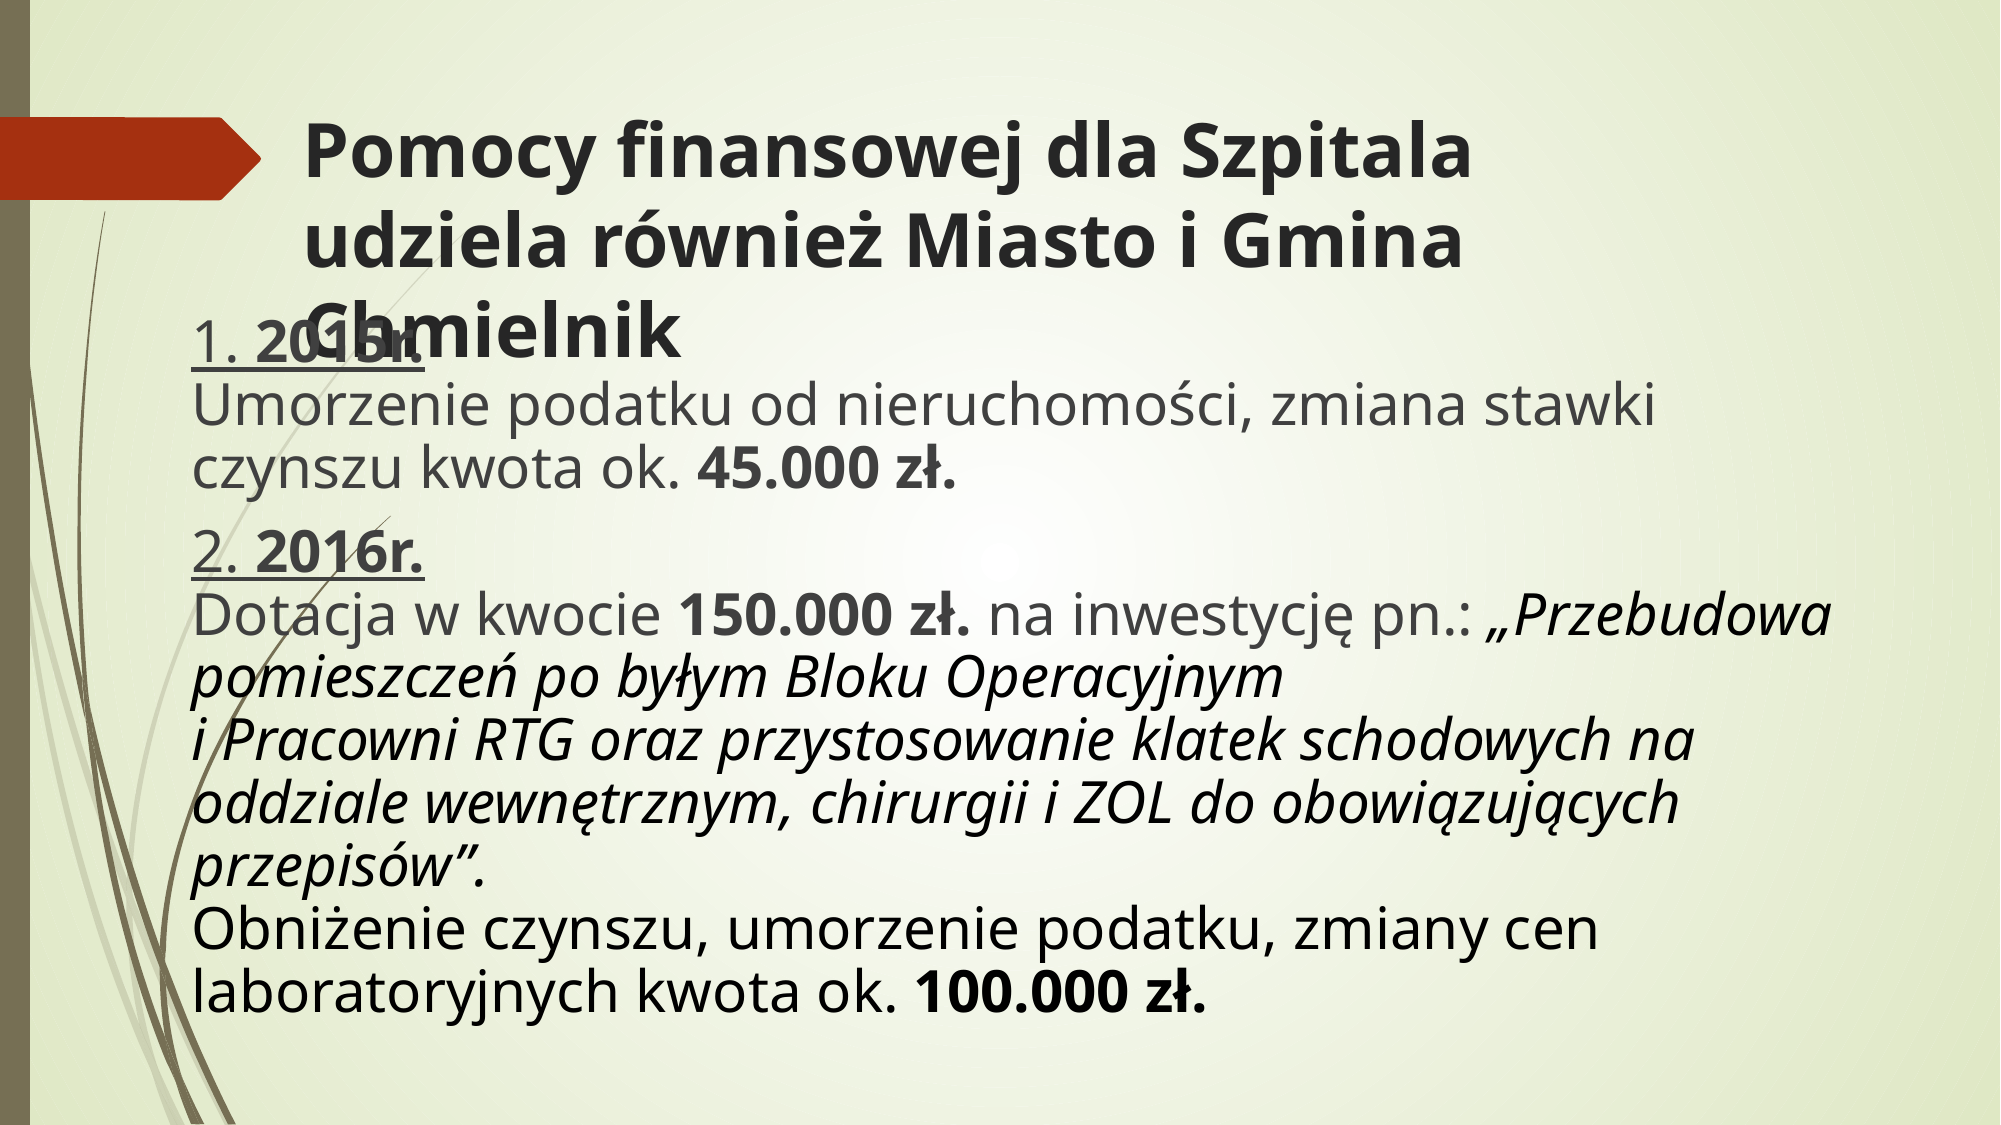

# Pomocy finansowej dla Szpitala udziela również Miasto i Gmina Chmielnik
1. 2015r.
Umorzenie podatku od nieruchomości, zmiana stawki czynszu kwota ok. 45.000 zł.
2. 2016r.
Dotacja w kwocie 150.000 zł. na inwestycję pn.: „Przebudowa pomieszczeń po byłym Bloku Operacyjnym
i Pracowni RTG oraz przystosowanie klatek schodowych na oddziale wewnętrznym, chirurgii i ZOL do obowiązujących przepisów”.
Obniżenie czynszu, umorzenie podatku, zmiany cen laboratoryjnych kwota ok. 100.000 zł.